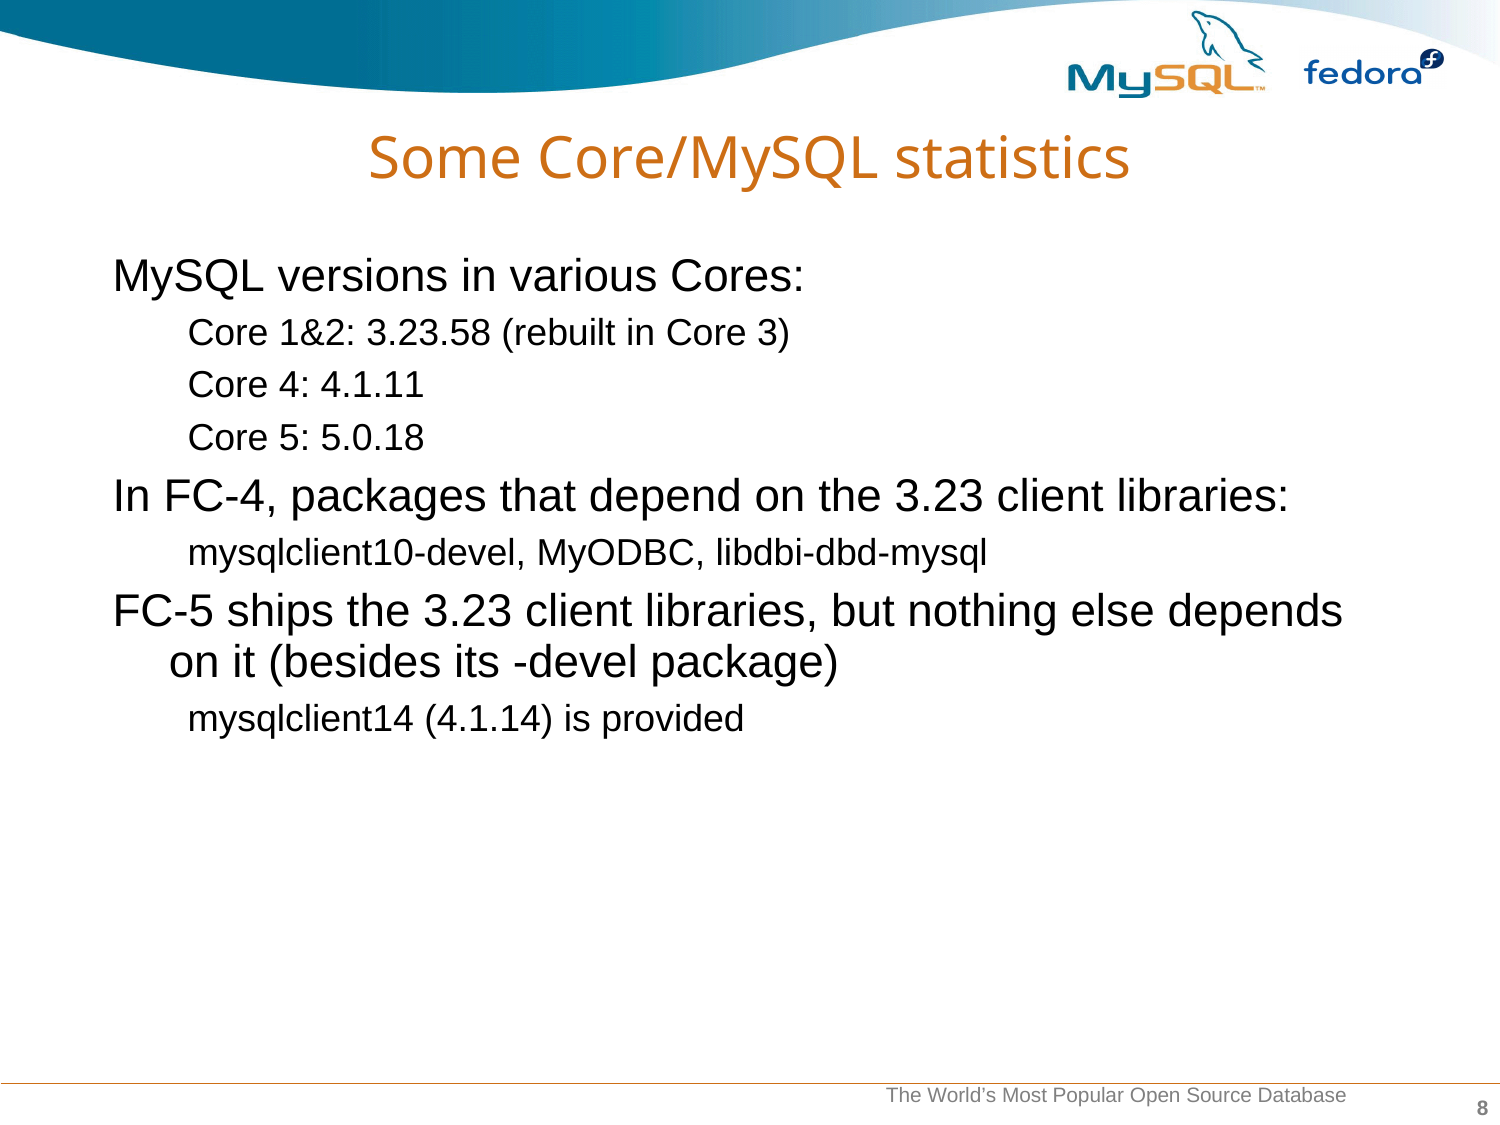

# Some Core/MySQL statistics
MySQL versions in various Cores:
Core 1&2: 3.23.58 (rebuilt in Core 3)
Core 4: 4.1.11
Core 5: 5.0.18
In FC-4, packages that depend on the 3.23 client libraries:
mysqlclient10-devel, MyODBC, libdbi-dbd-mysql
FC-5 ships the 3.23 client libraries, but nothing else depends on it (besides its -devel package)
mysqlclient14 (4.1.14) is provided